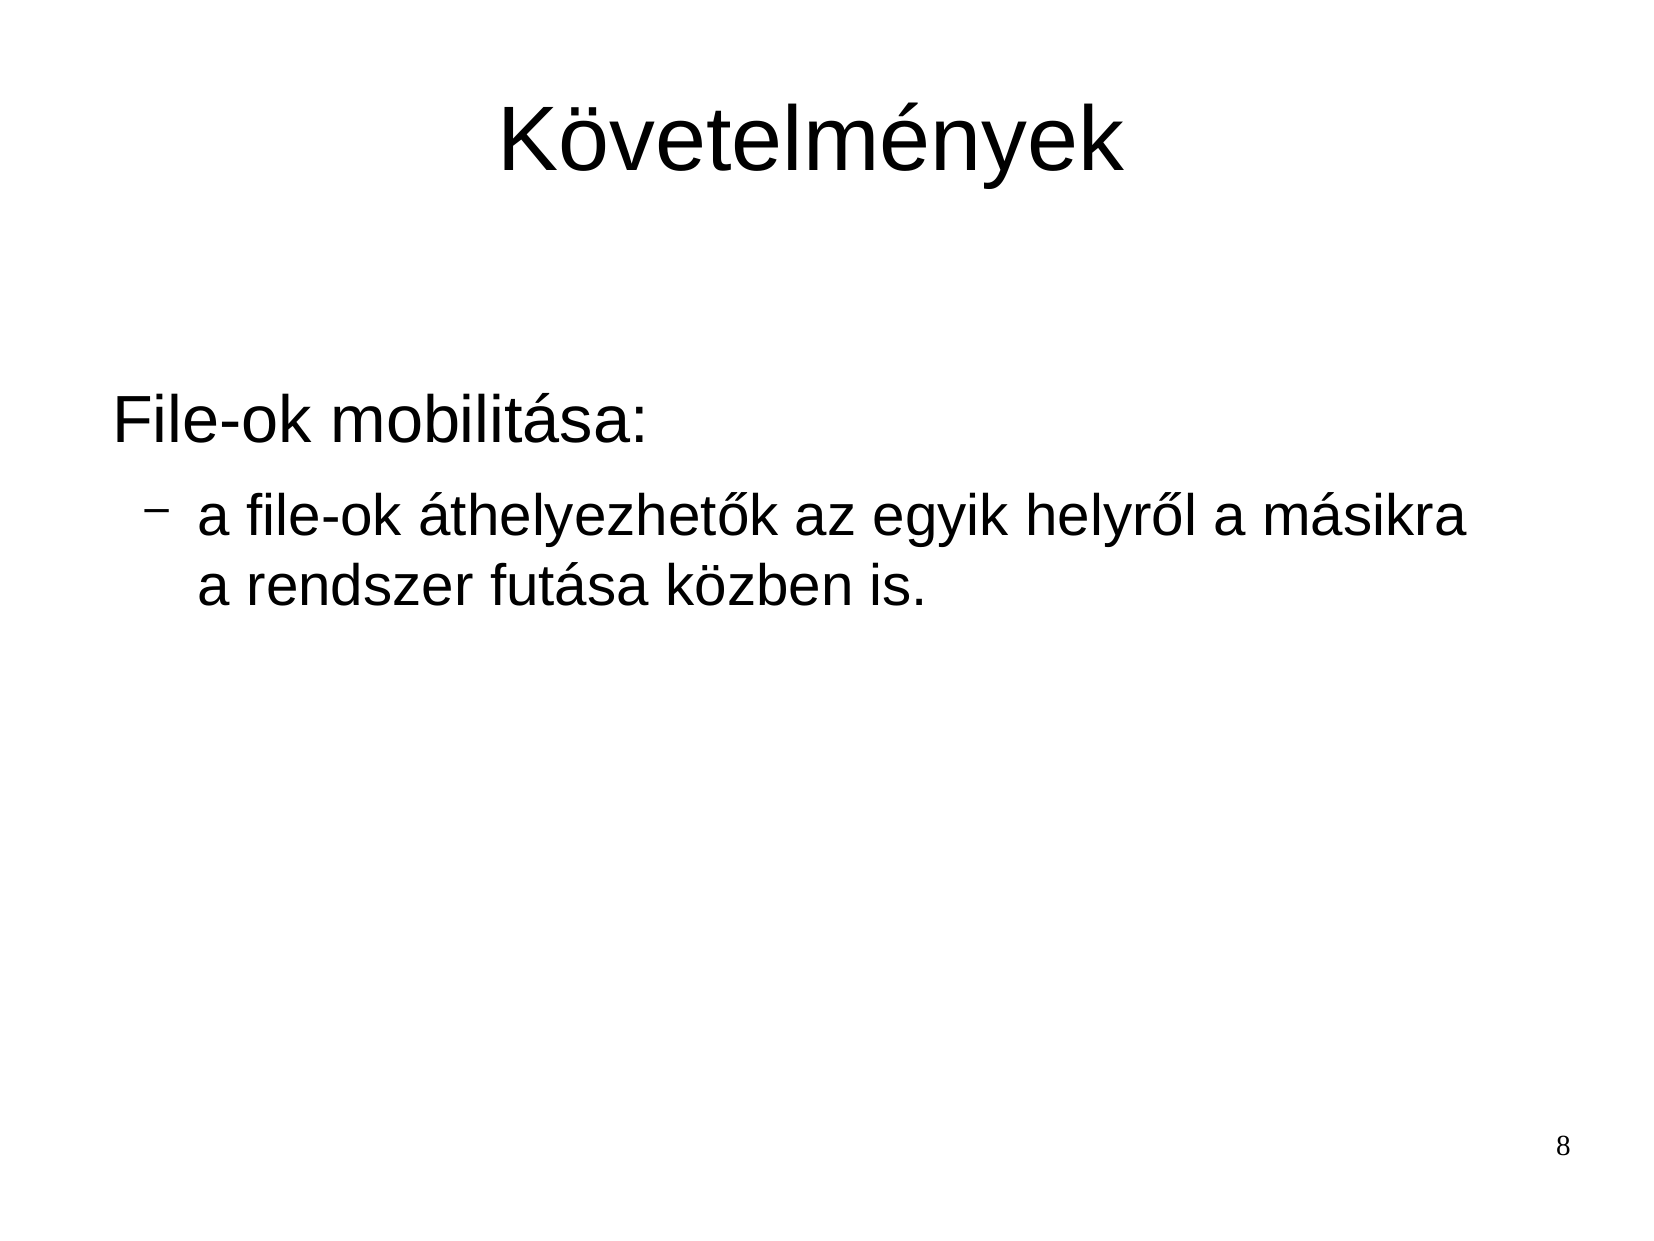

# Követelmények
File-ok mobilitása:
a file-ok áthelyezhetők az egyik helyről a másikra
a rendszer futása közben is.
8